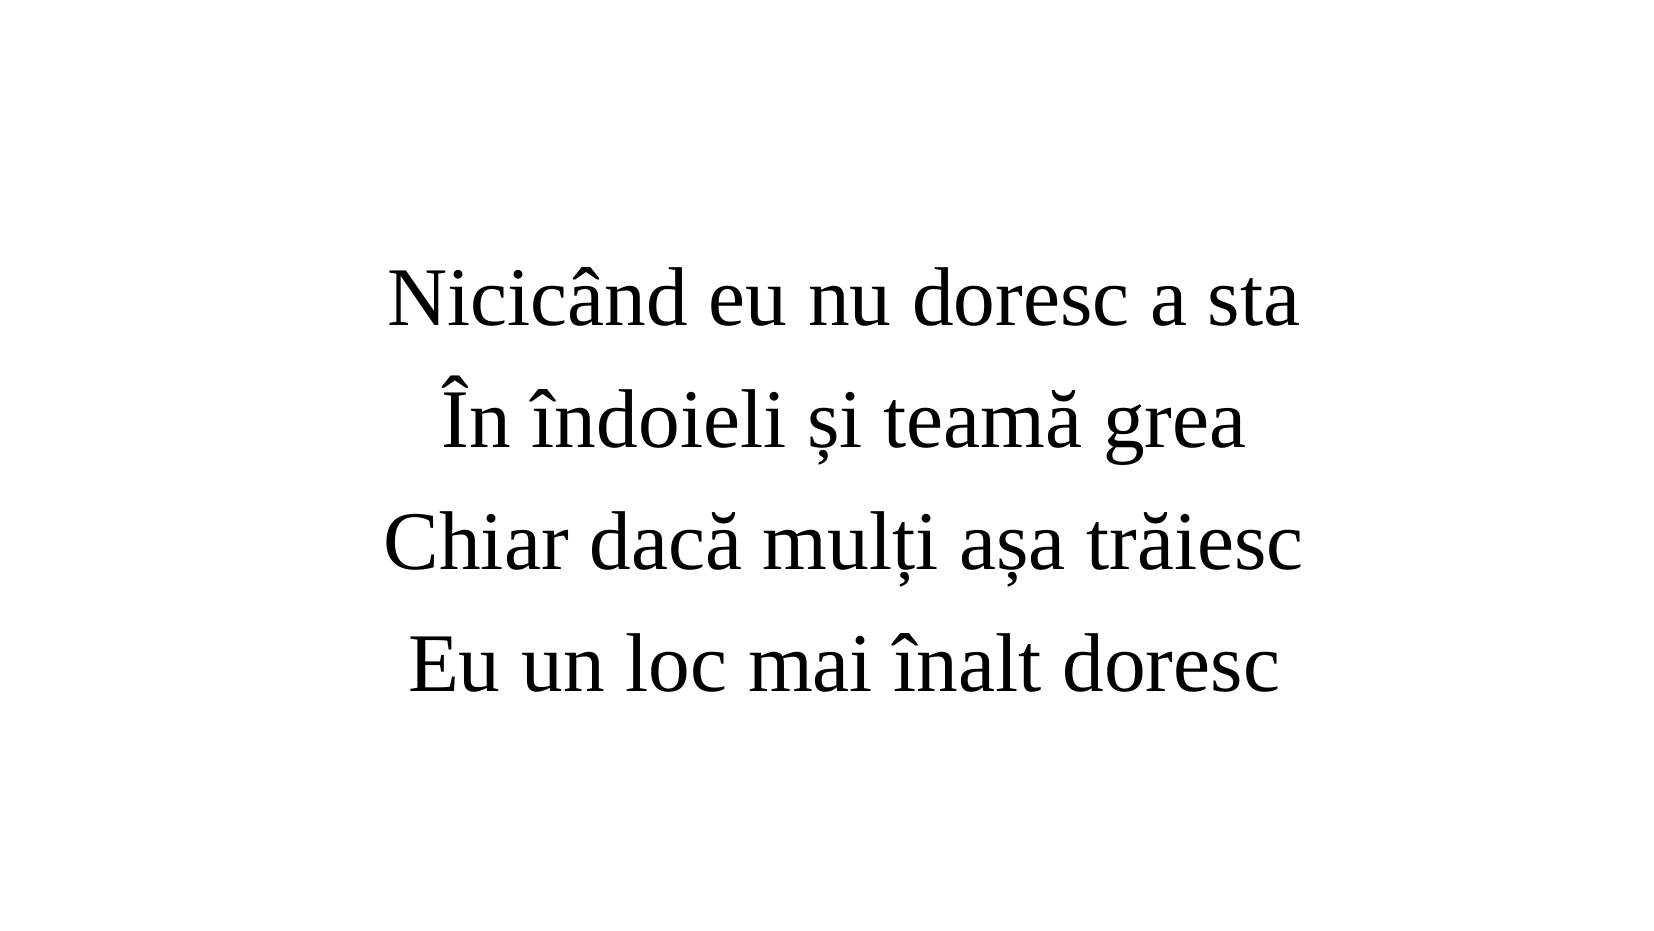

# Nicicând eu nu doresc a sta
În îndoieli și teamă grea
Chiar dacă mulți așa trăiesc
Eu un loc mai înalt doresc